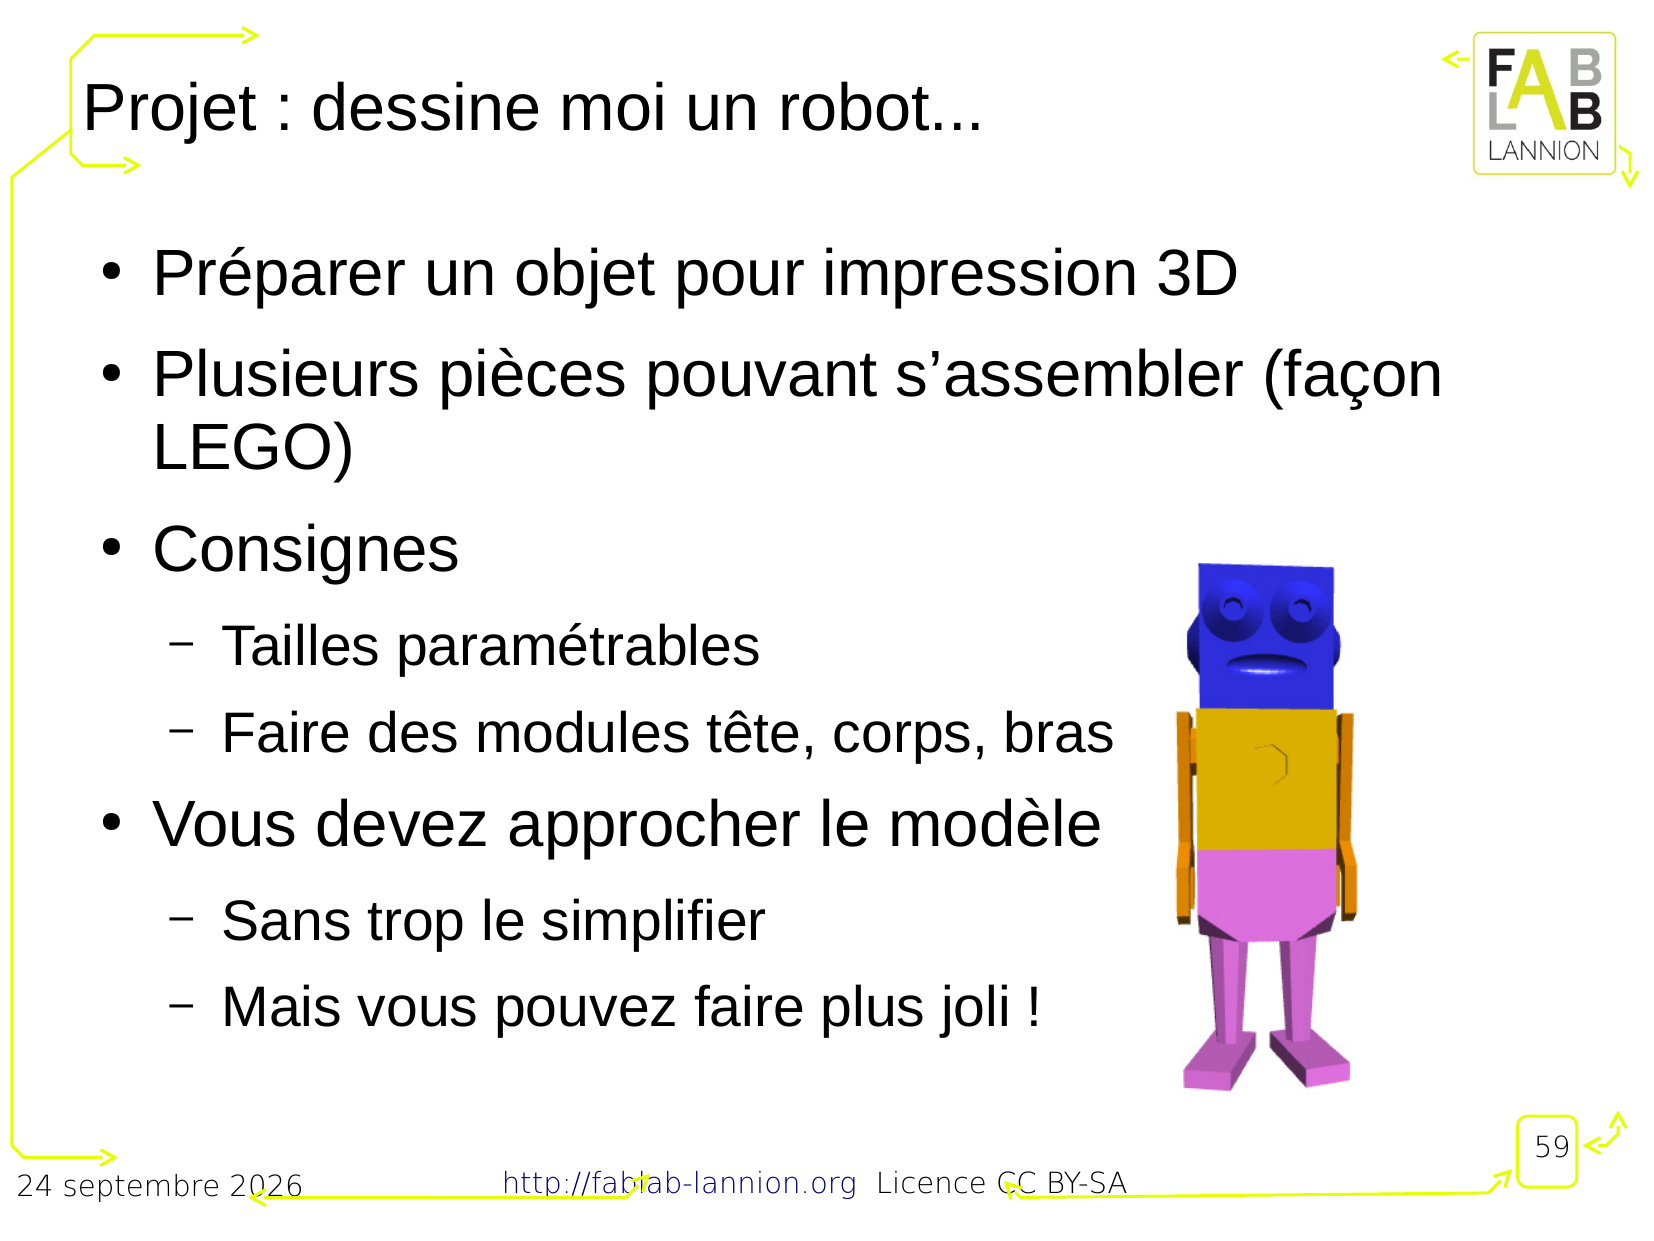

# Projet : dessine moi un robot...
Préparer un objet pour impression 3D
Plusieurs pièces pouvant s’assembler (façon LEGO)
Consignes
Tailles paramétrables
Faire des modules tête, corps, bras
Vous devez approcher le modèle
Sans trop le simplifier
Mais vous pouvez faire plus joli !
59